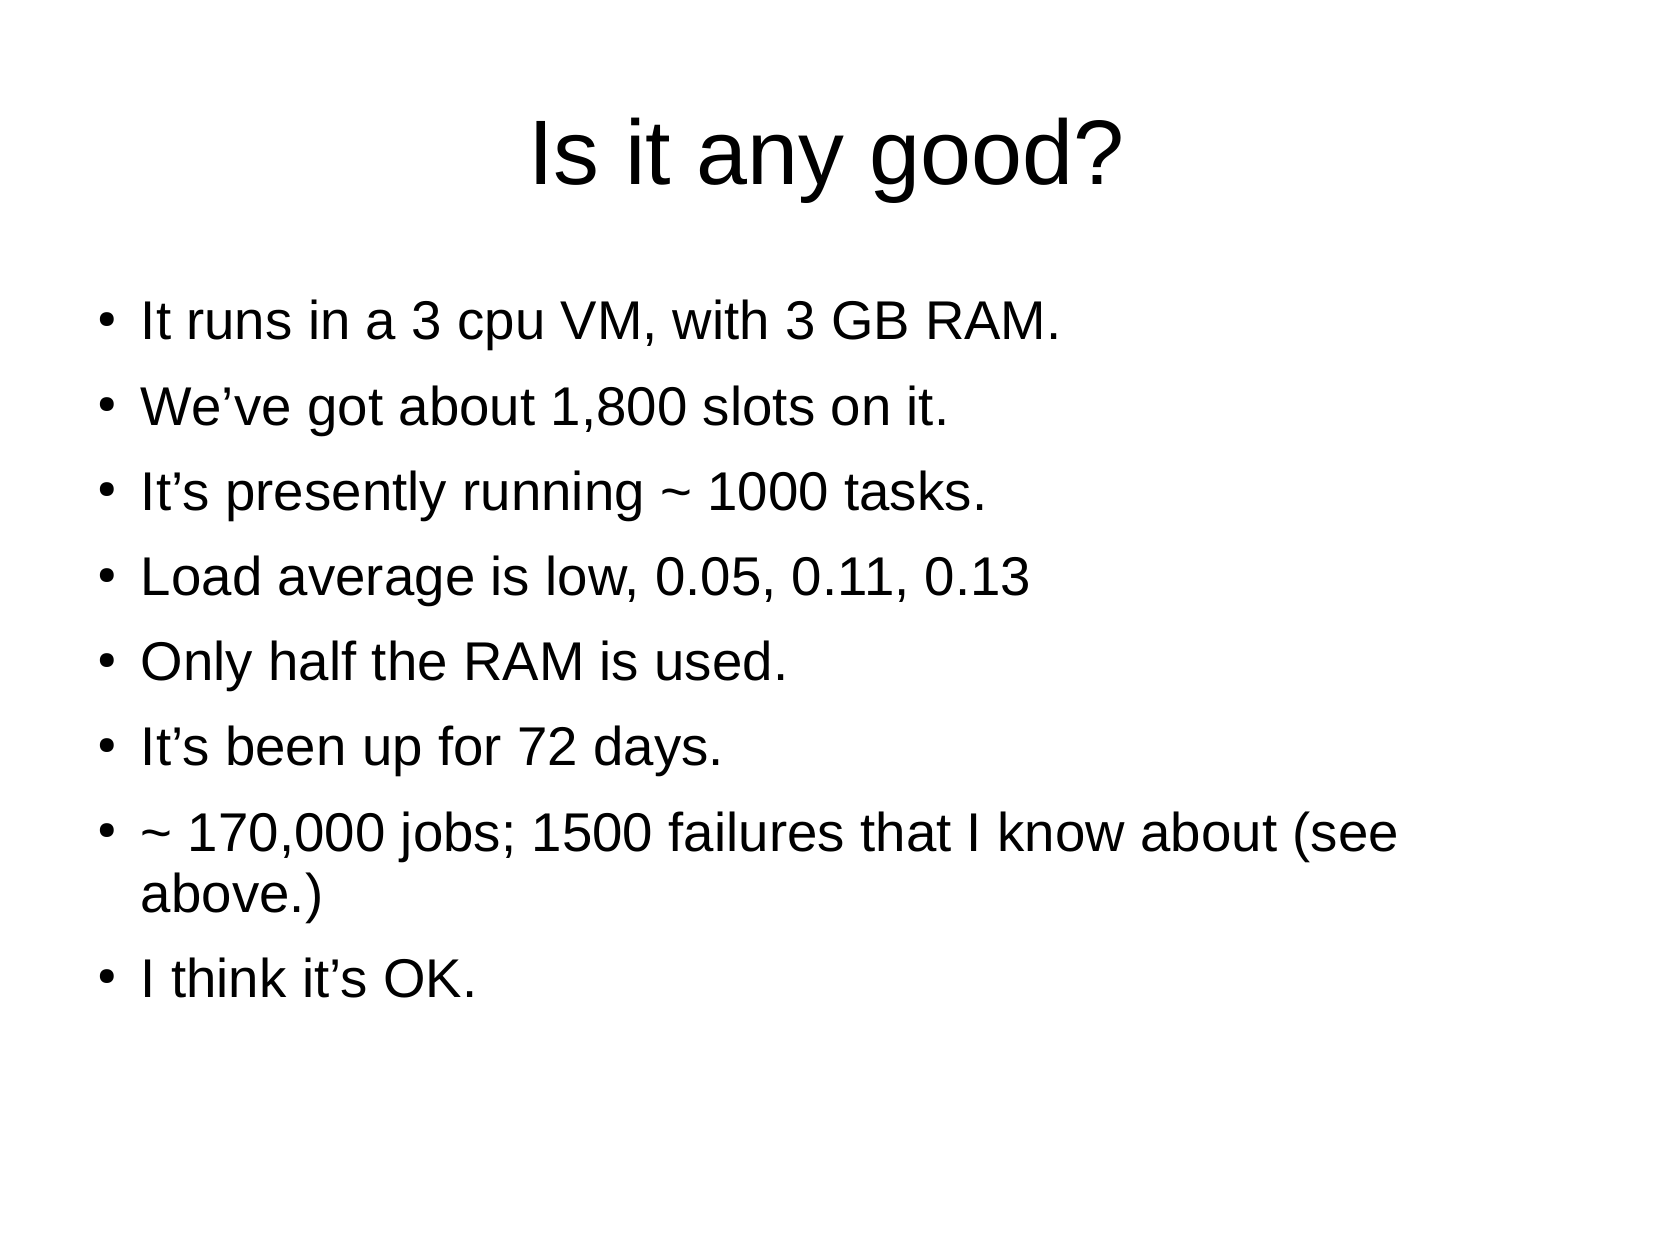

# Is it any good?
It runs in a 3 cpu VM, with 3 GB RAM.
We’ve got about 1,800 slots on it.
It’s presently running ~ 1000 tasks.
Load average is low, 0.05, 0.11, 0.13
Only half the RAM is used.
It’s been up for 72 days.
~ 170,000 jobs; 1500 failures that I know about (see above.)
I think it’s OK.